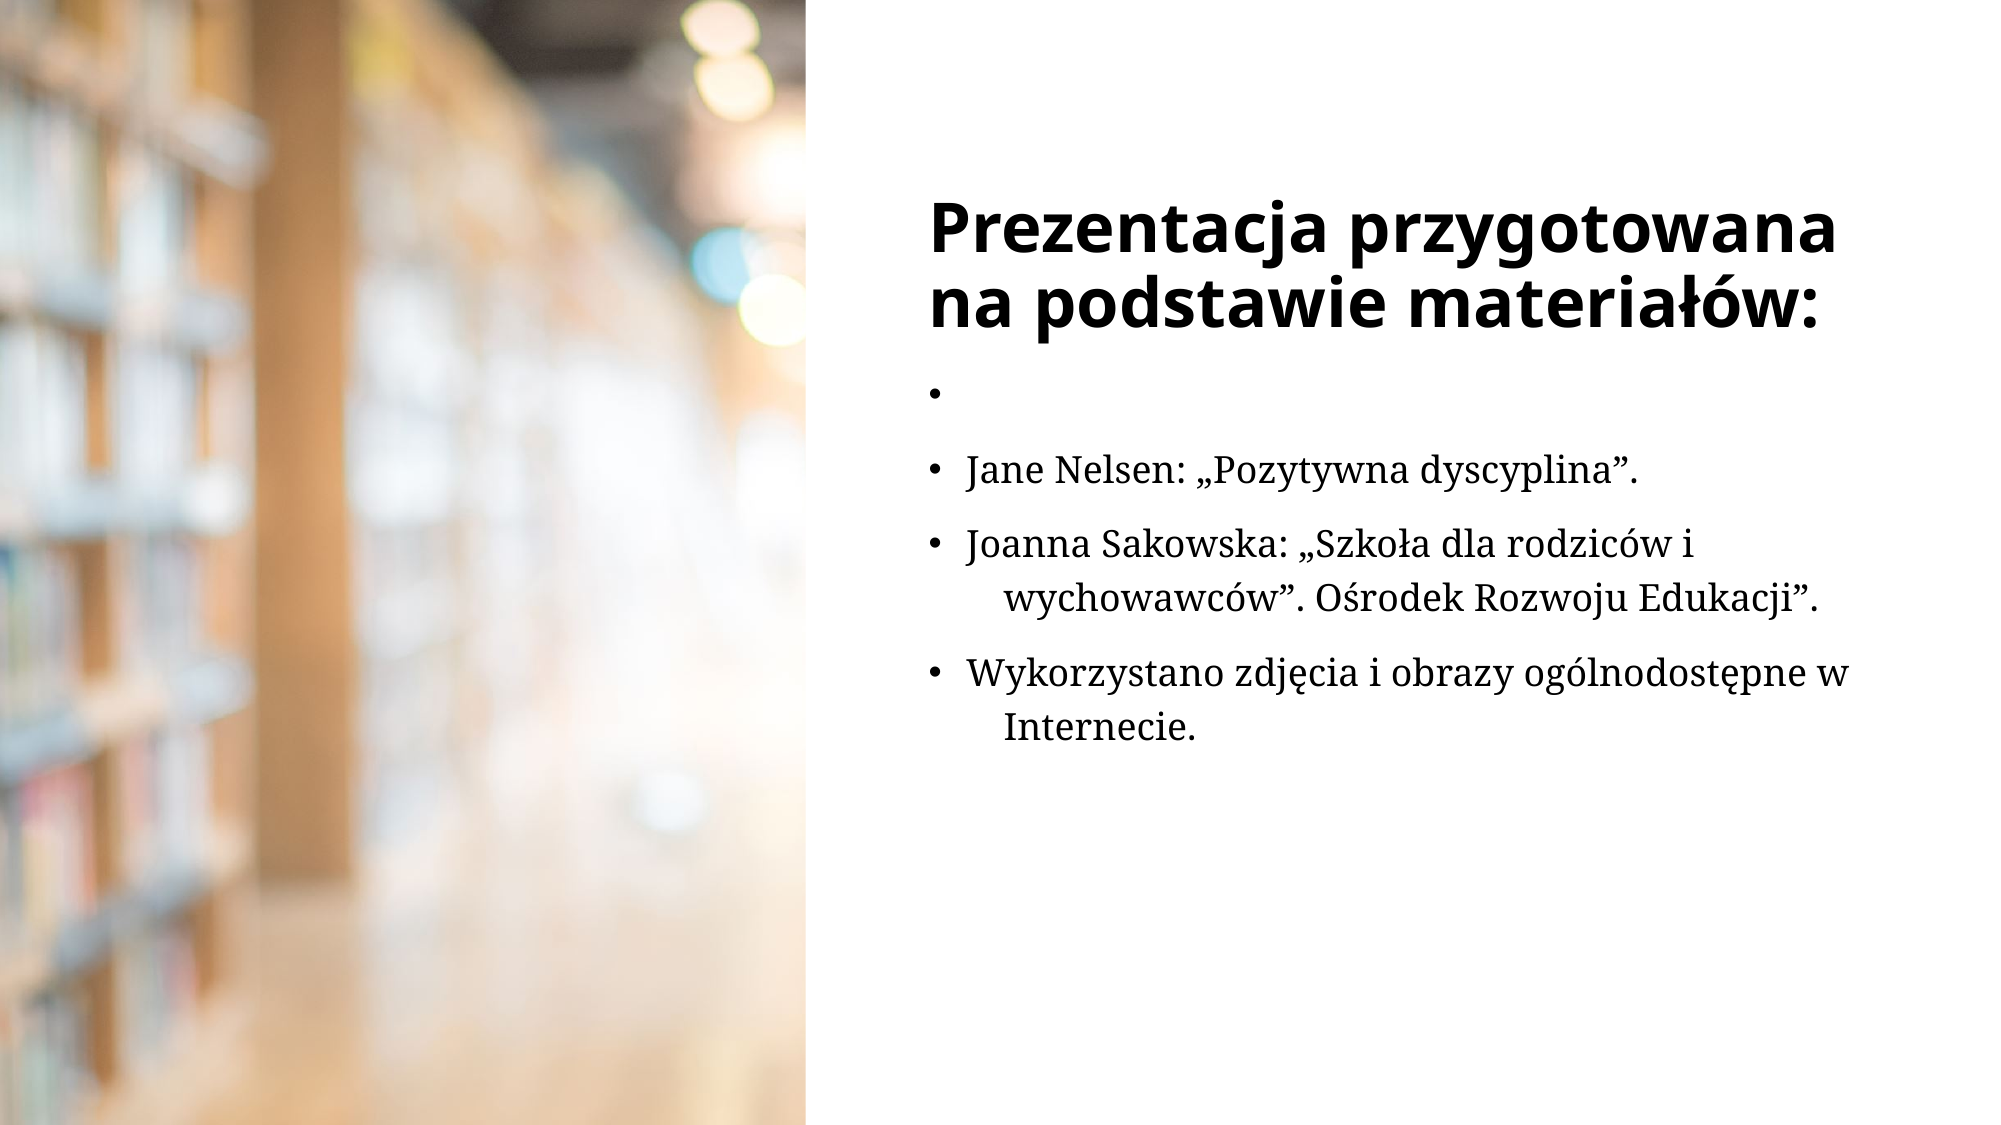

# Prezentacja przygotowana na podstawie materiałów:
Jane Nelsen: „Pozytywna dyscyplina”.
Joanna Sakowska: „Szkoła dla rodziców i wychowawców”. Ośrodek Rozwoju Edukacji”.
Wykorzystano zdjęcia i obrazy ogólnodostępne w Internecie.